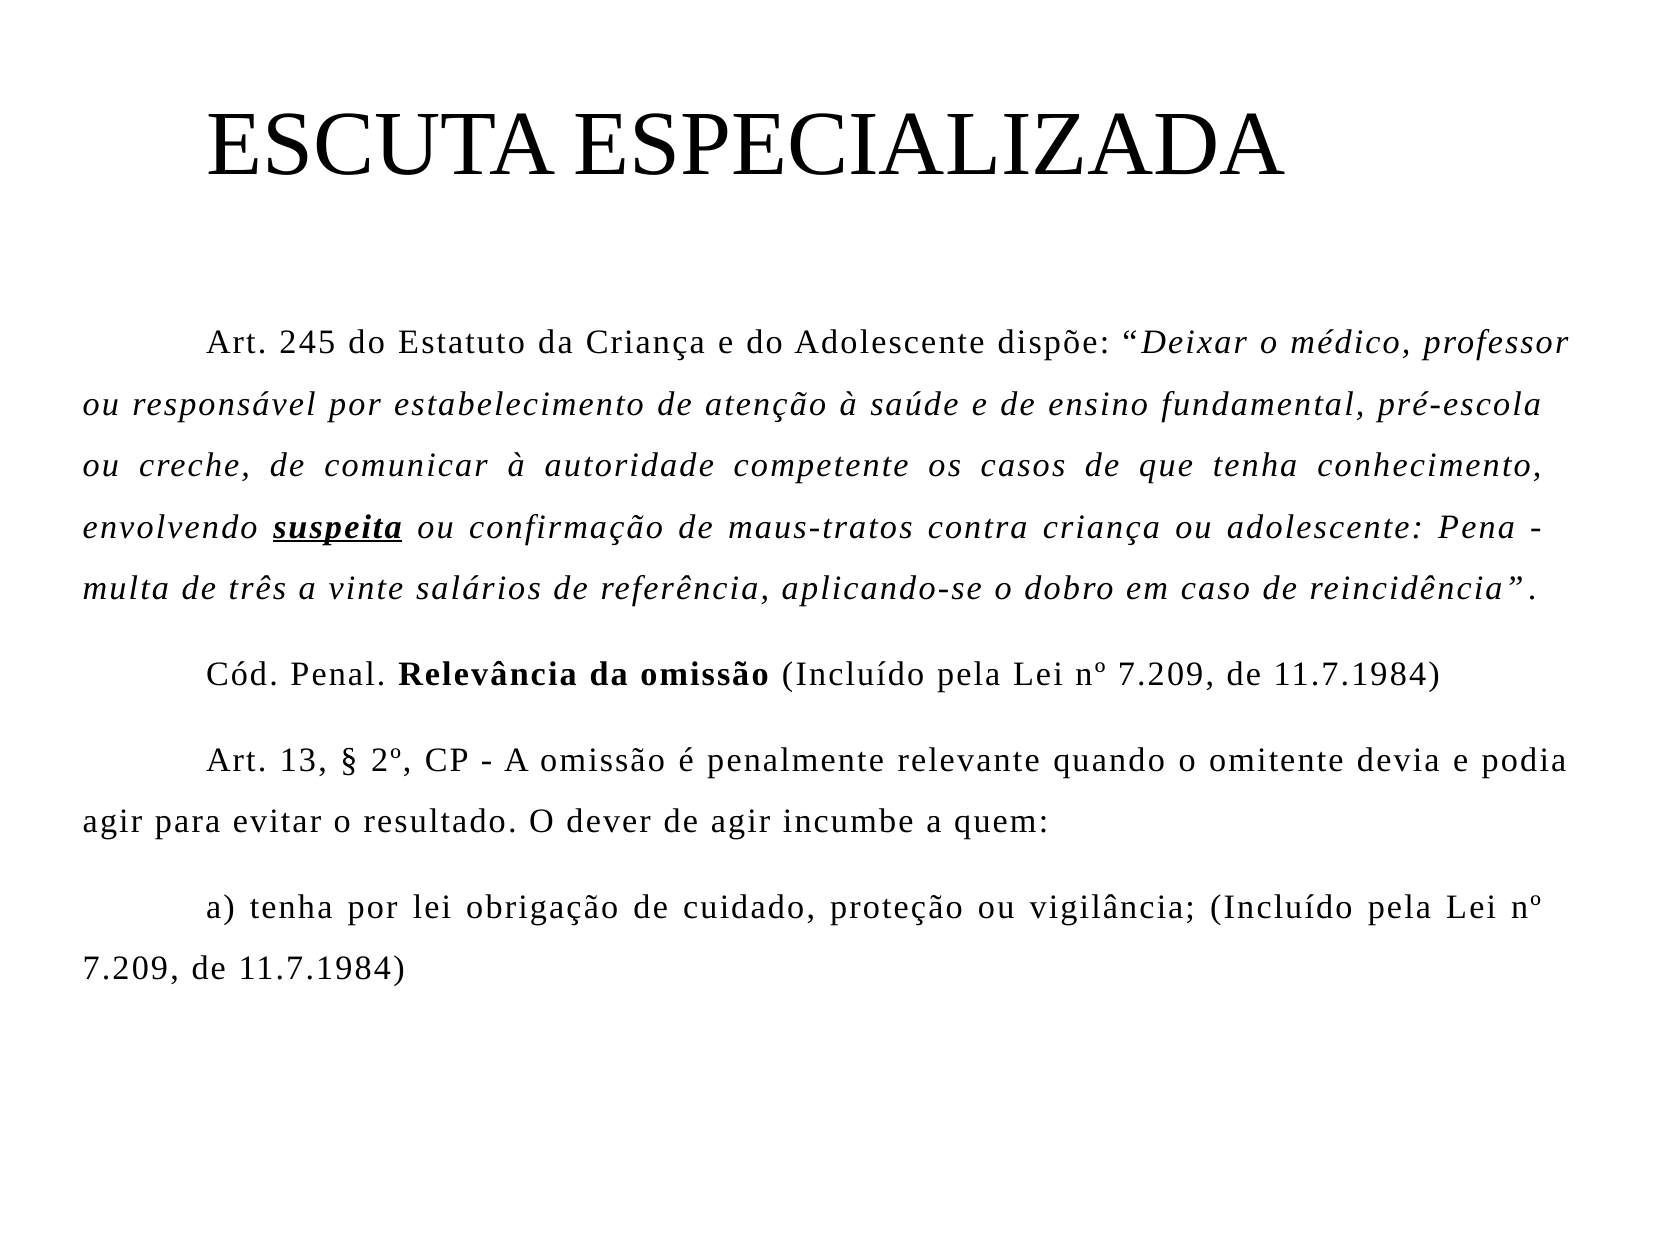

# ESCUTA ESPECIALIZADA
Art. 245 do Estatuto da Criança e do Adolescente dispõe: “Deixar o médico, professor ou responsável por estabelecimento de atenção à saúde e de ensino fundamental, pré-escola ou creche, de comunicar à autoridade competente os casos de que tenha conhecimento, envolvendo suspeita ou confirmação de maus-tratos contra criança ou adolescente: Pena - multa de três a vinte salários de referência, aplicando-se o dobro em caso de reincidência”.
Cód. Penal. Relevância da omissão (Incluído pela Lei nº 7.209, de 11.7.1984)
Art. 13, § 2º, CP - A omissão é penalmente relevante quando o omitente devia e podia agir para evitar o resultado. O dever de agir incumbe a quem:
a) tenha por lei obrigação de cuidado, proteção ou vigilância; (Incluído pela Lei nº 7.209, de 11.7.1984)